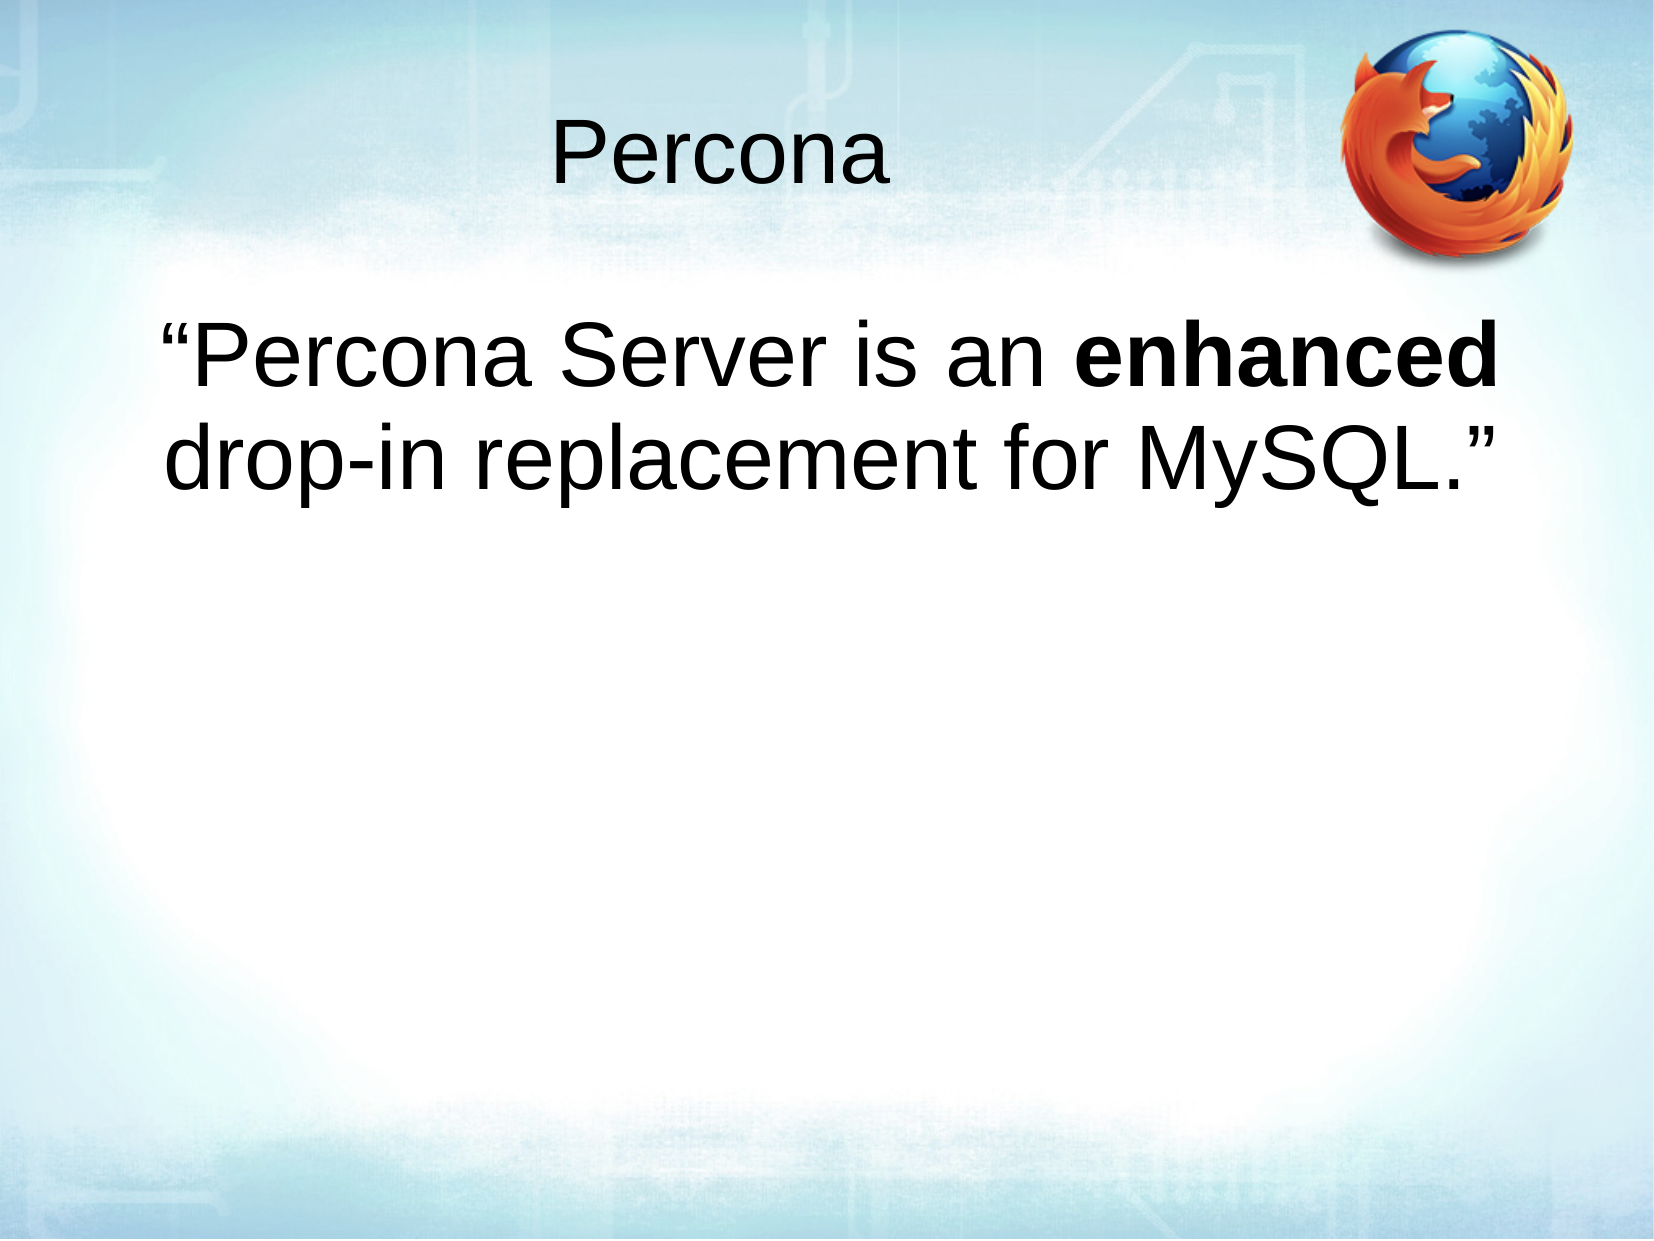

# Percona
“Percona Server is an enhanced drop-in replacement for MySQL.”